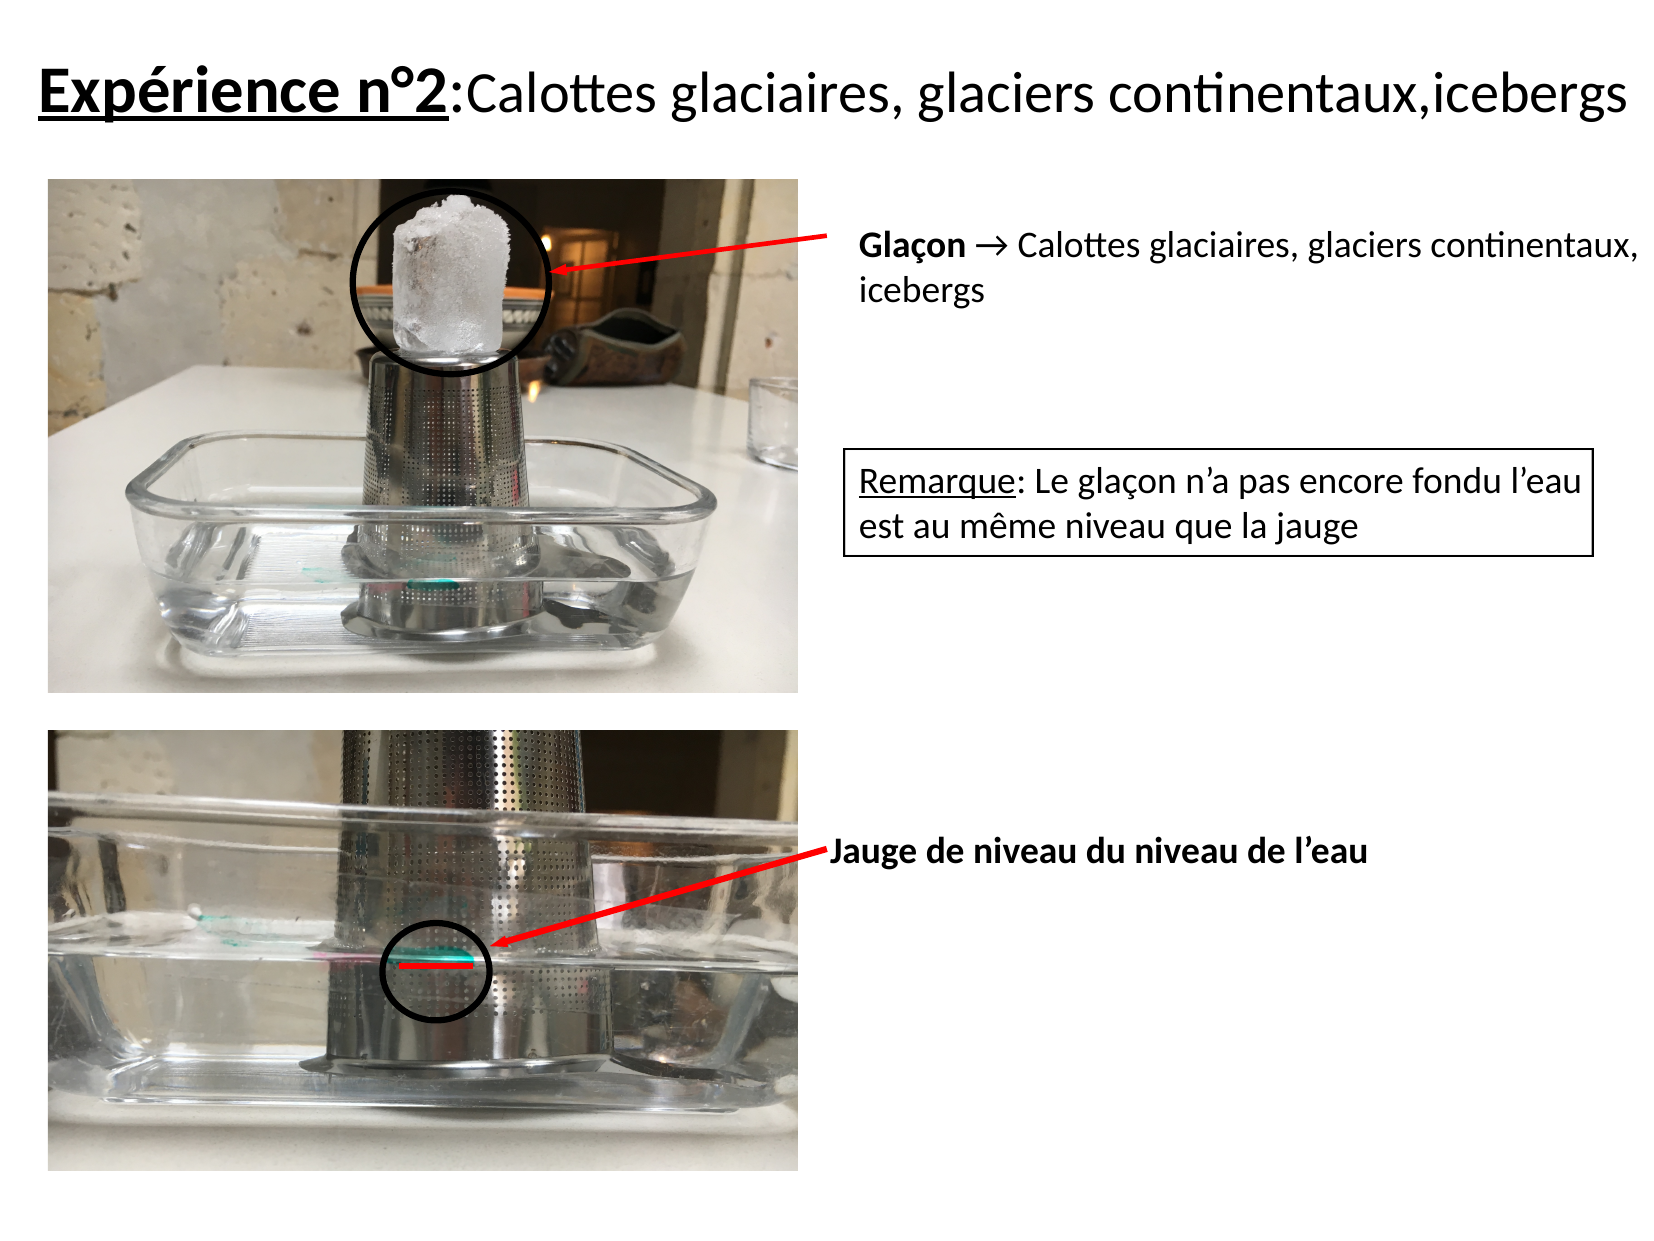

Expérience n°2:Calottes glaciaires, glaciers continentaux,icebergs
Glaçon → Calottes glaciaires, glaciers continentaux,
icebergs
Remarque: Le glaçon n’a pas encore fondu l’eau est au même niveau que la jauge
Jauge de niveau du niveau de l’eau